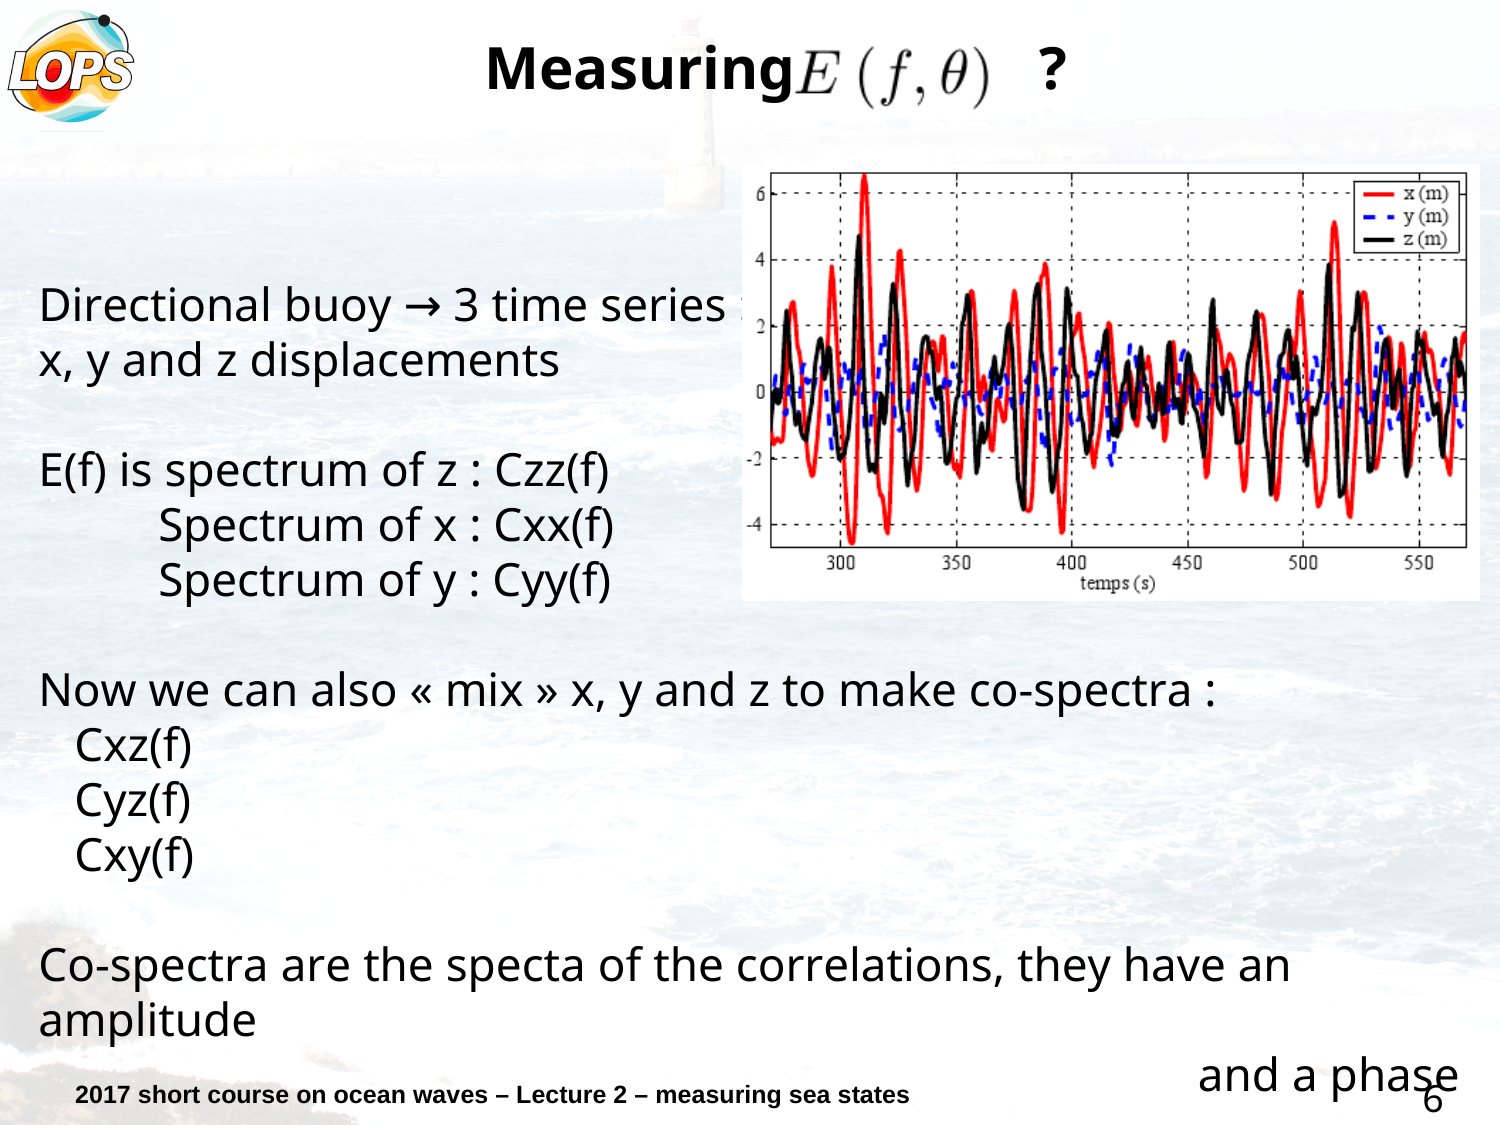

Measuring  ?
Directional buoy → 3 time series :
x, y and z displacements
E(f) is spectrum of z : Czz(f)
 Spectrum of x : Cxx(f)
 Spectrum of y : Cyy(f)
Now we can also « mix » x, y and z to make co-spectra :
 Cxz(f)
 Cyz(f)
 Cxy(f)
Co-spectra are the specta of the correlations, they have an amplitude
 and a phase
6